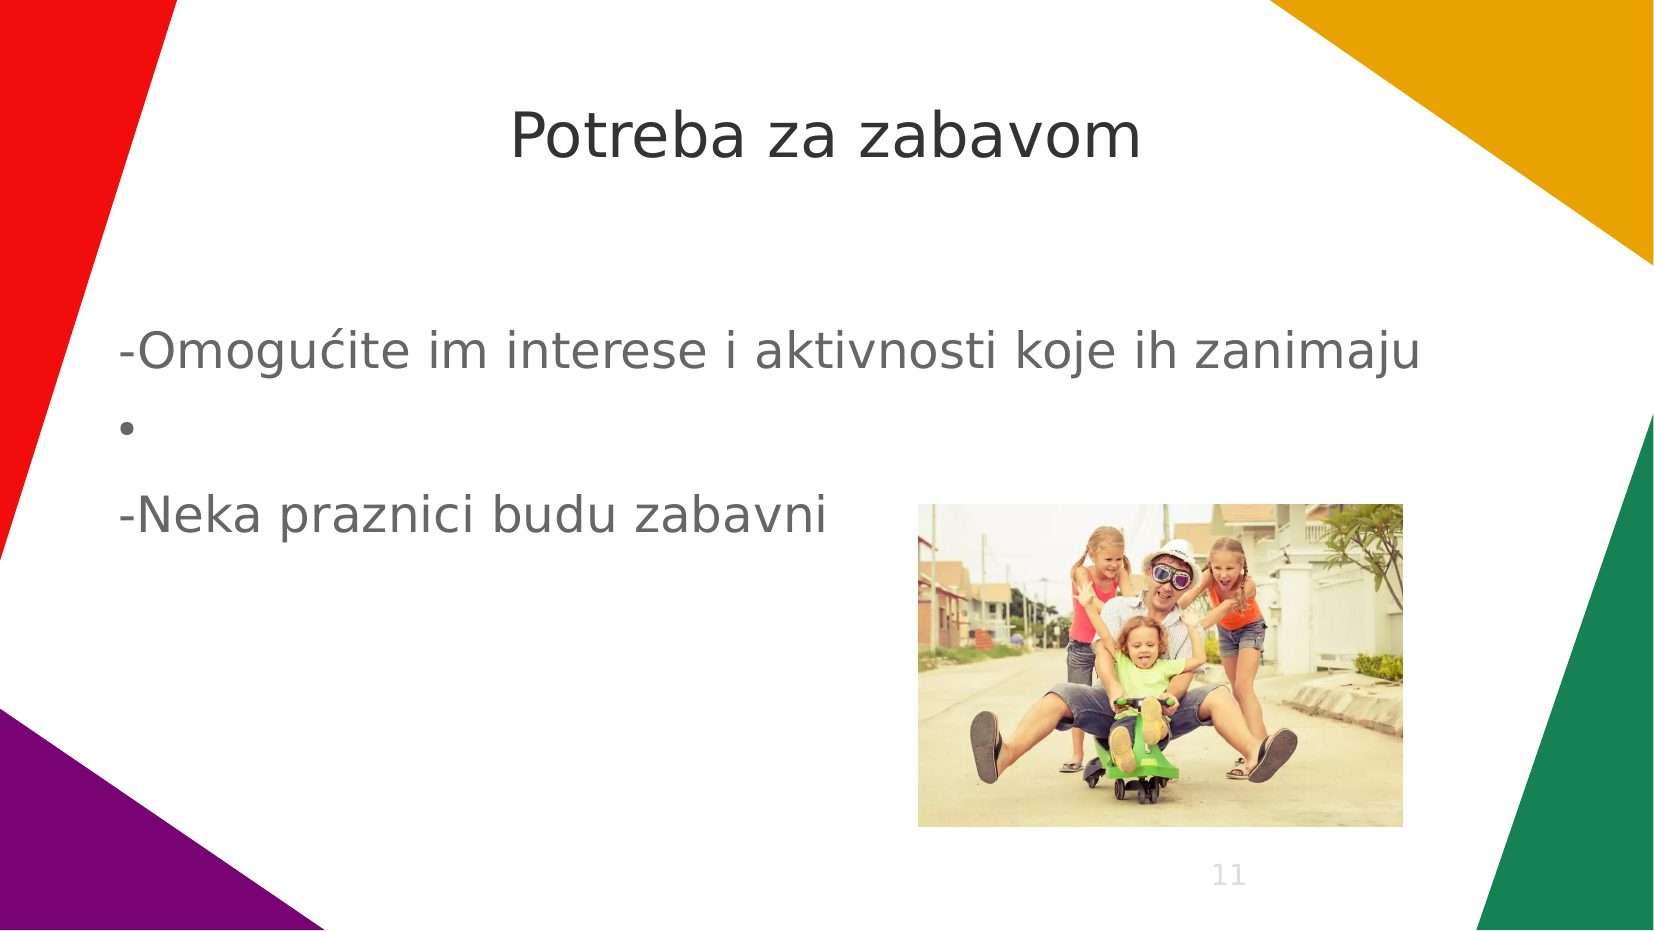

# Potreba za zabavom
-Omogućite im interese i aktivnosti koje ih zanimaju
-Neka praznici budu zabavni